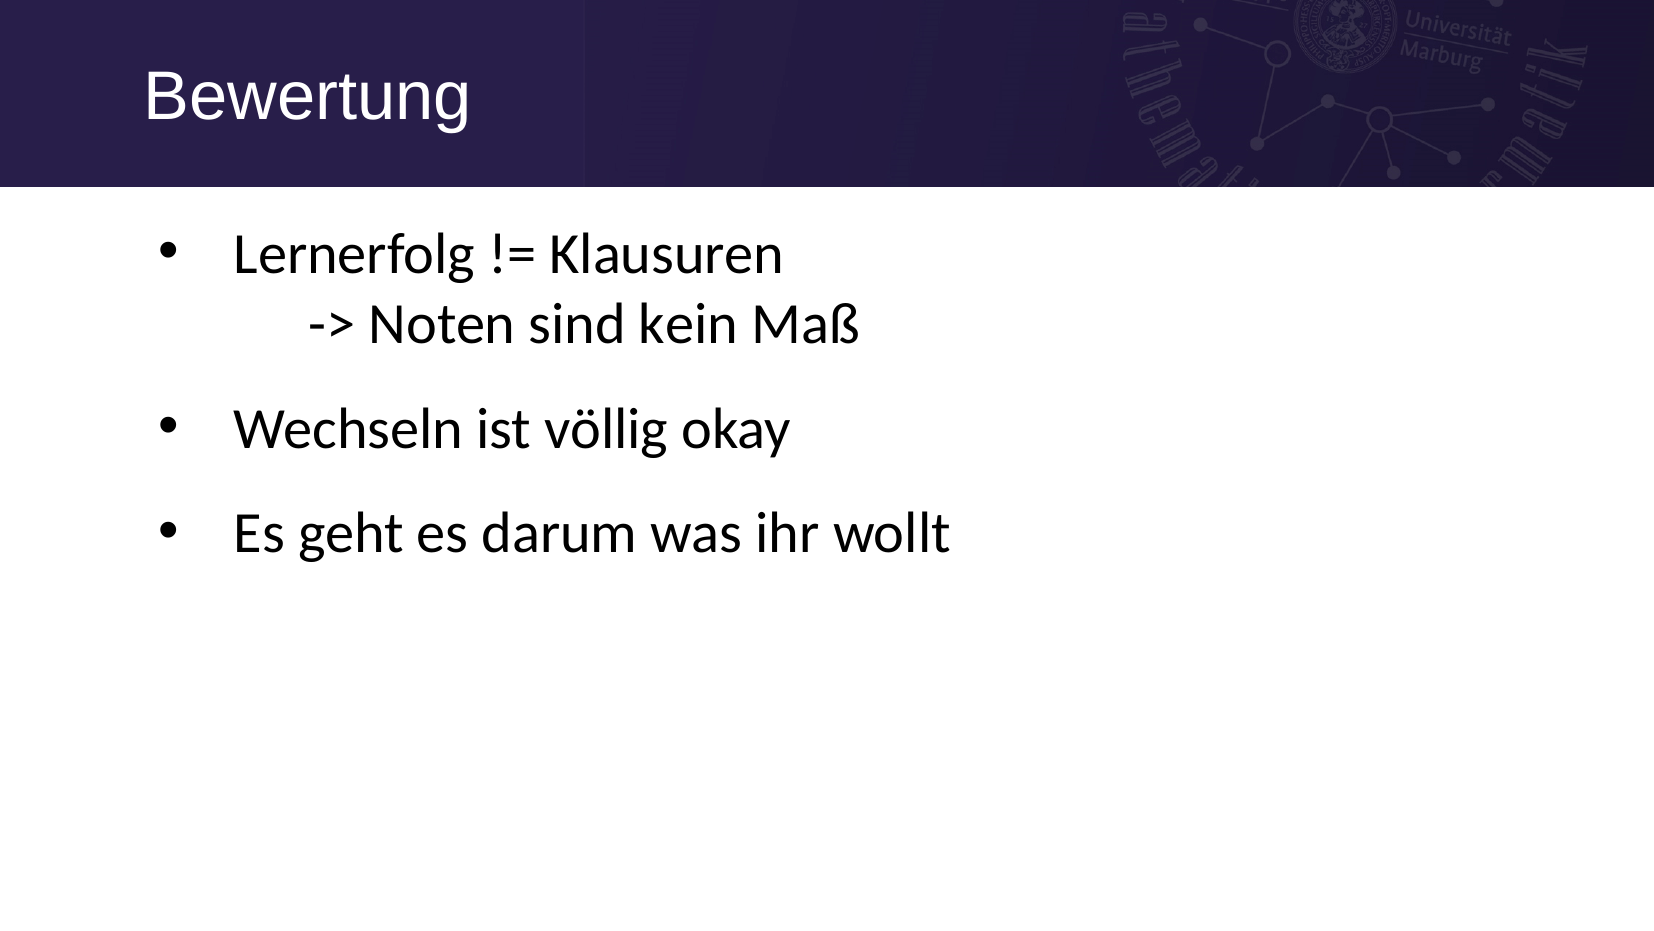

Bewertung
#
Lernerfolg != Klausuren
-> Noten sind kein Maß
Wechseln ist völlig okay
Es geht es darum was ihr wollt